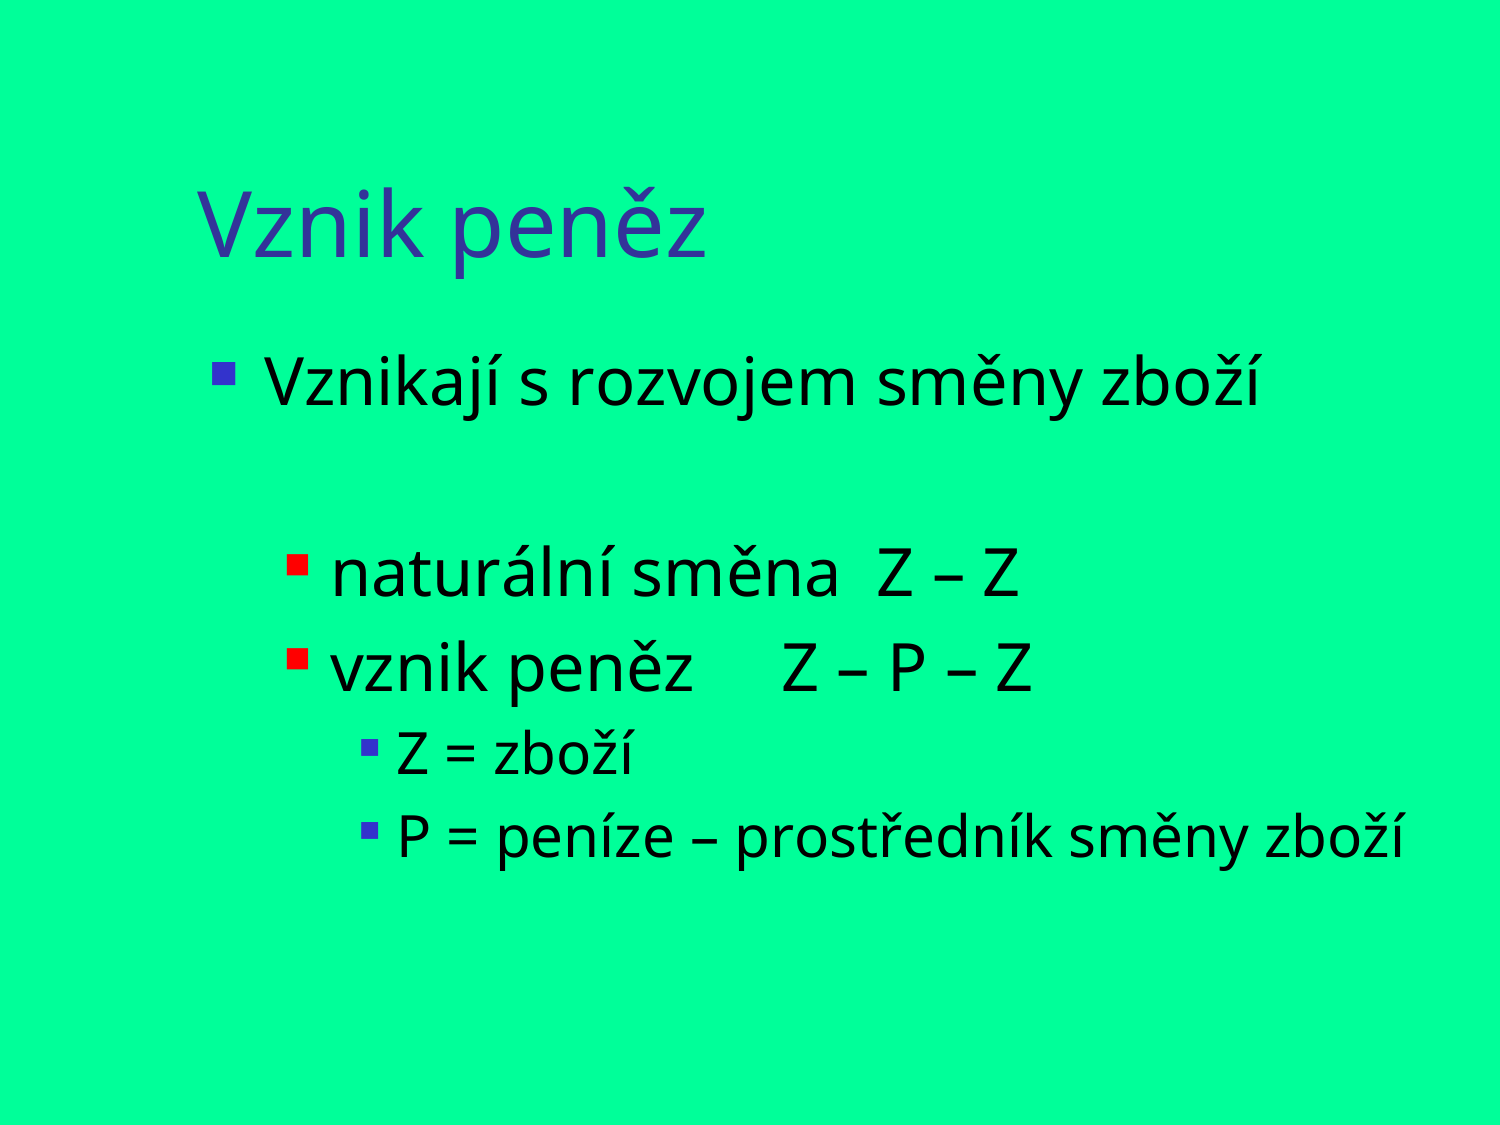

# Vznik peněz
Vznikají s rozvojem směny zboží
naturální směna Z – Z
vznik peněz Z – P – Z
Z = zboží
P = peníze – prostředník směny zboží